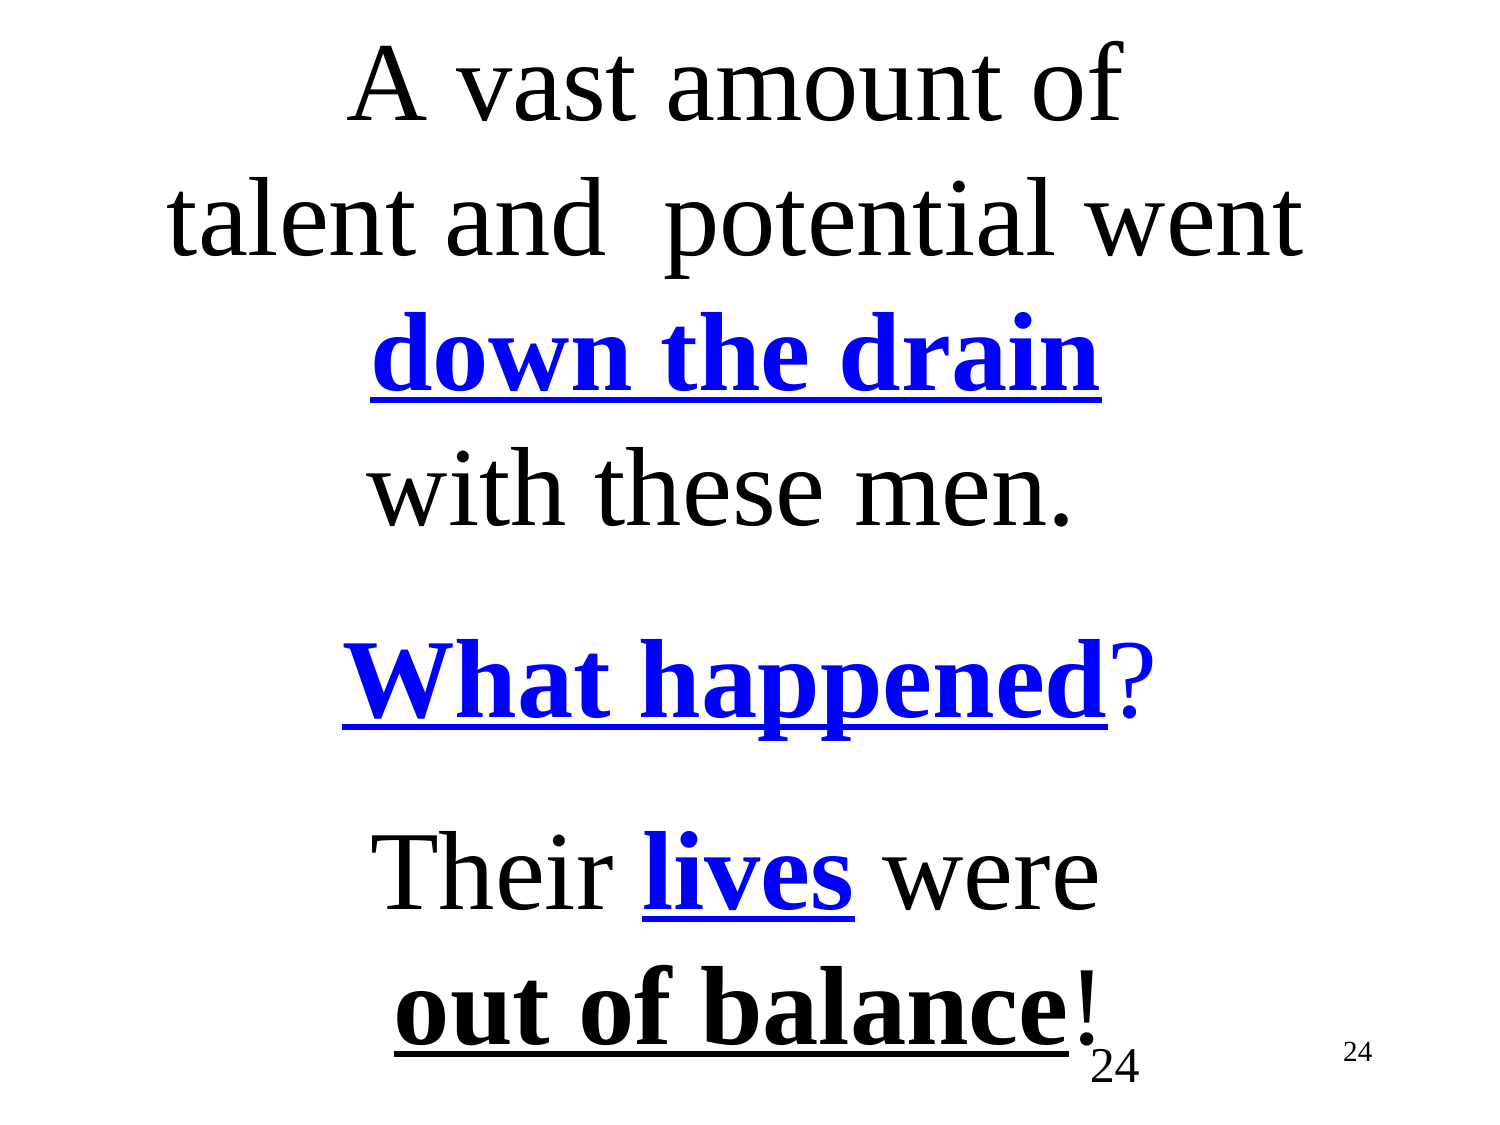

A vast amount of
talent and potential went
down the drain
with these men.
What happened?
Their lives were
out of balance!
24